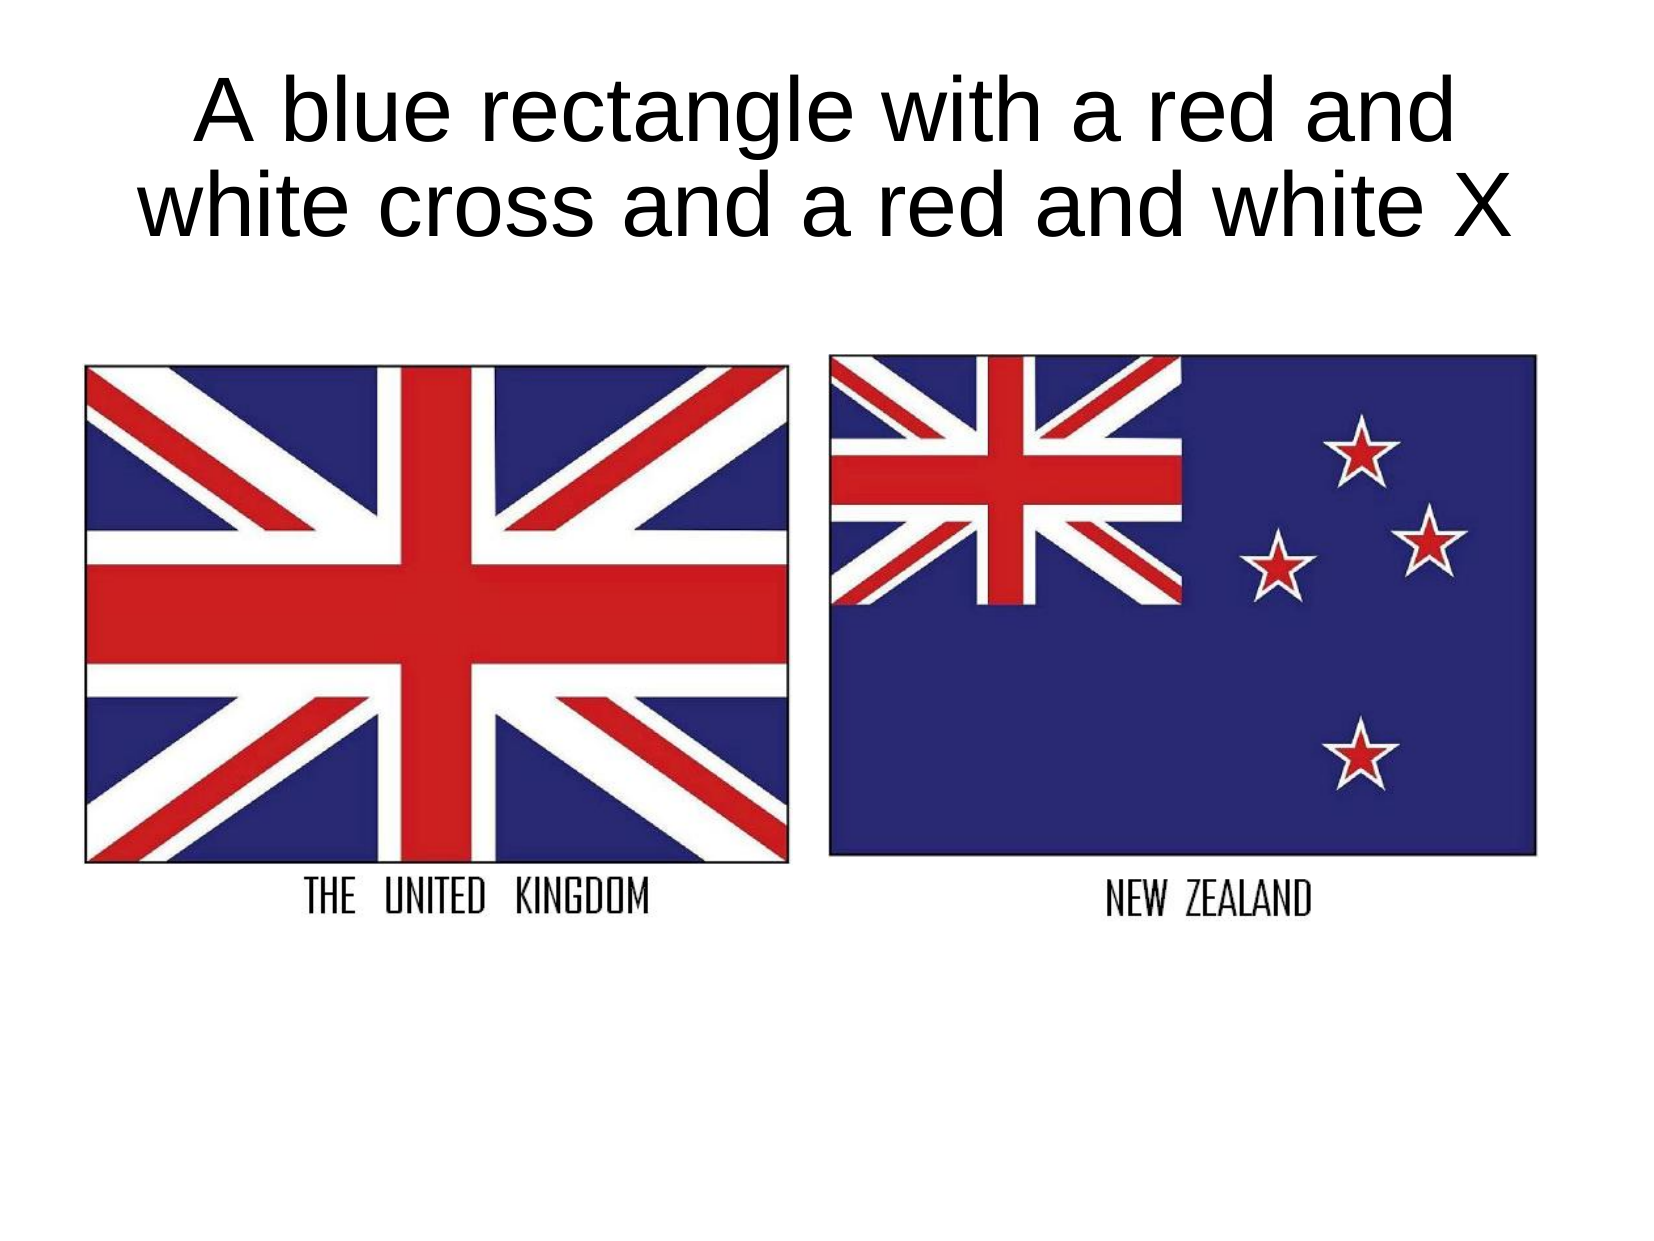

# A blue rectangle with a red and white cross and a red and white X